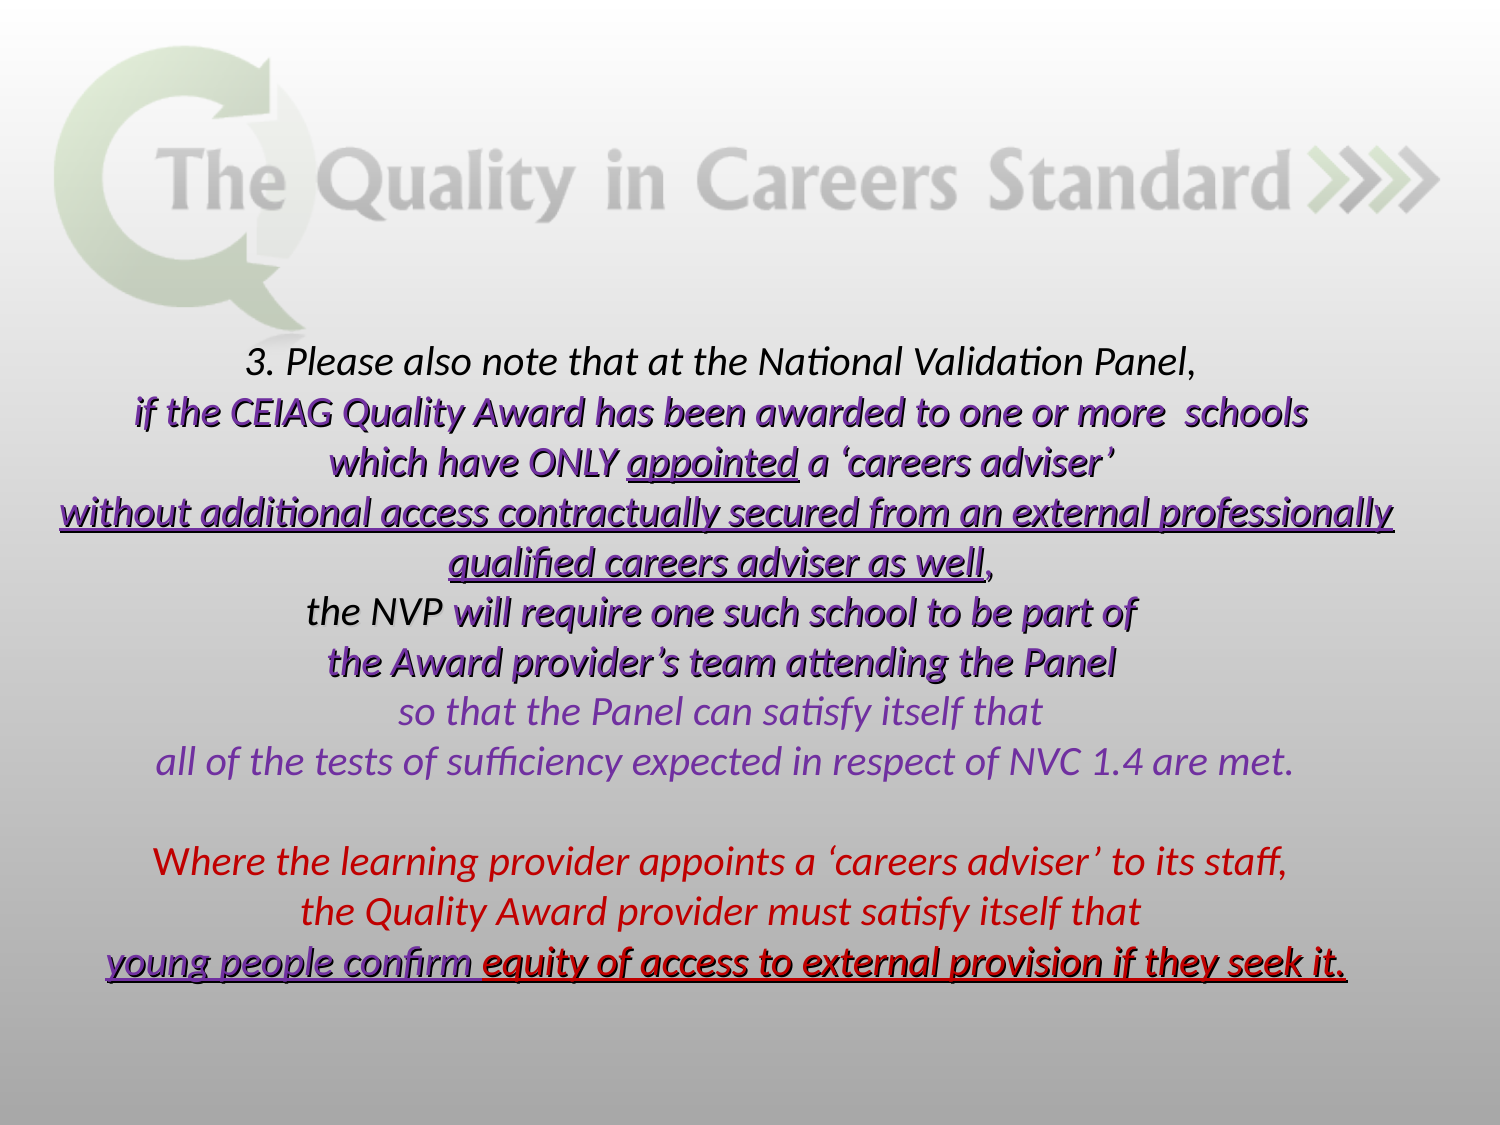

3. Please also note that at the National Validation Panel,
if the CEIAG Quality Award has been awarded to one or more schools
which have ONLY appointed a ‘careers adviser’
without additional access contractually secured from an external professionally qualified careers adviser as well,
the NVP will require one such school to be part of
the Award provider’s team attending the Panel
so that the Panel can satisfy itself that
all of the tests of sufficiency expected in respect of NVC 1.4 are met.
Where the learning provider appoints a ‘careers adviser’ to its staff,
the Quality Award provider must satisfy itself that
young people confirm equity of access to external provision if they seek it.